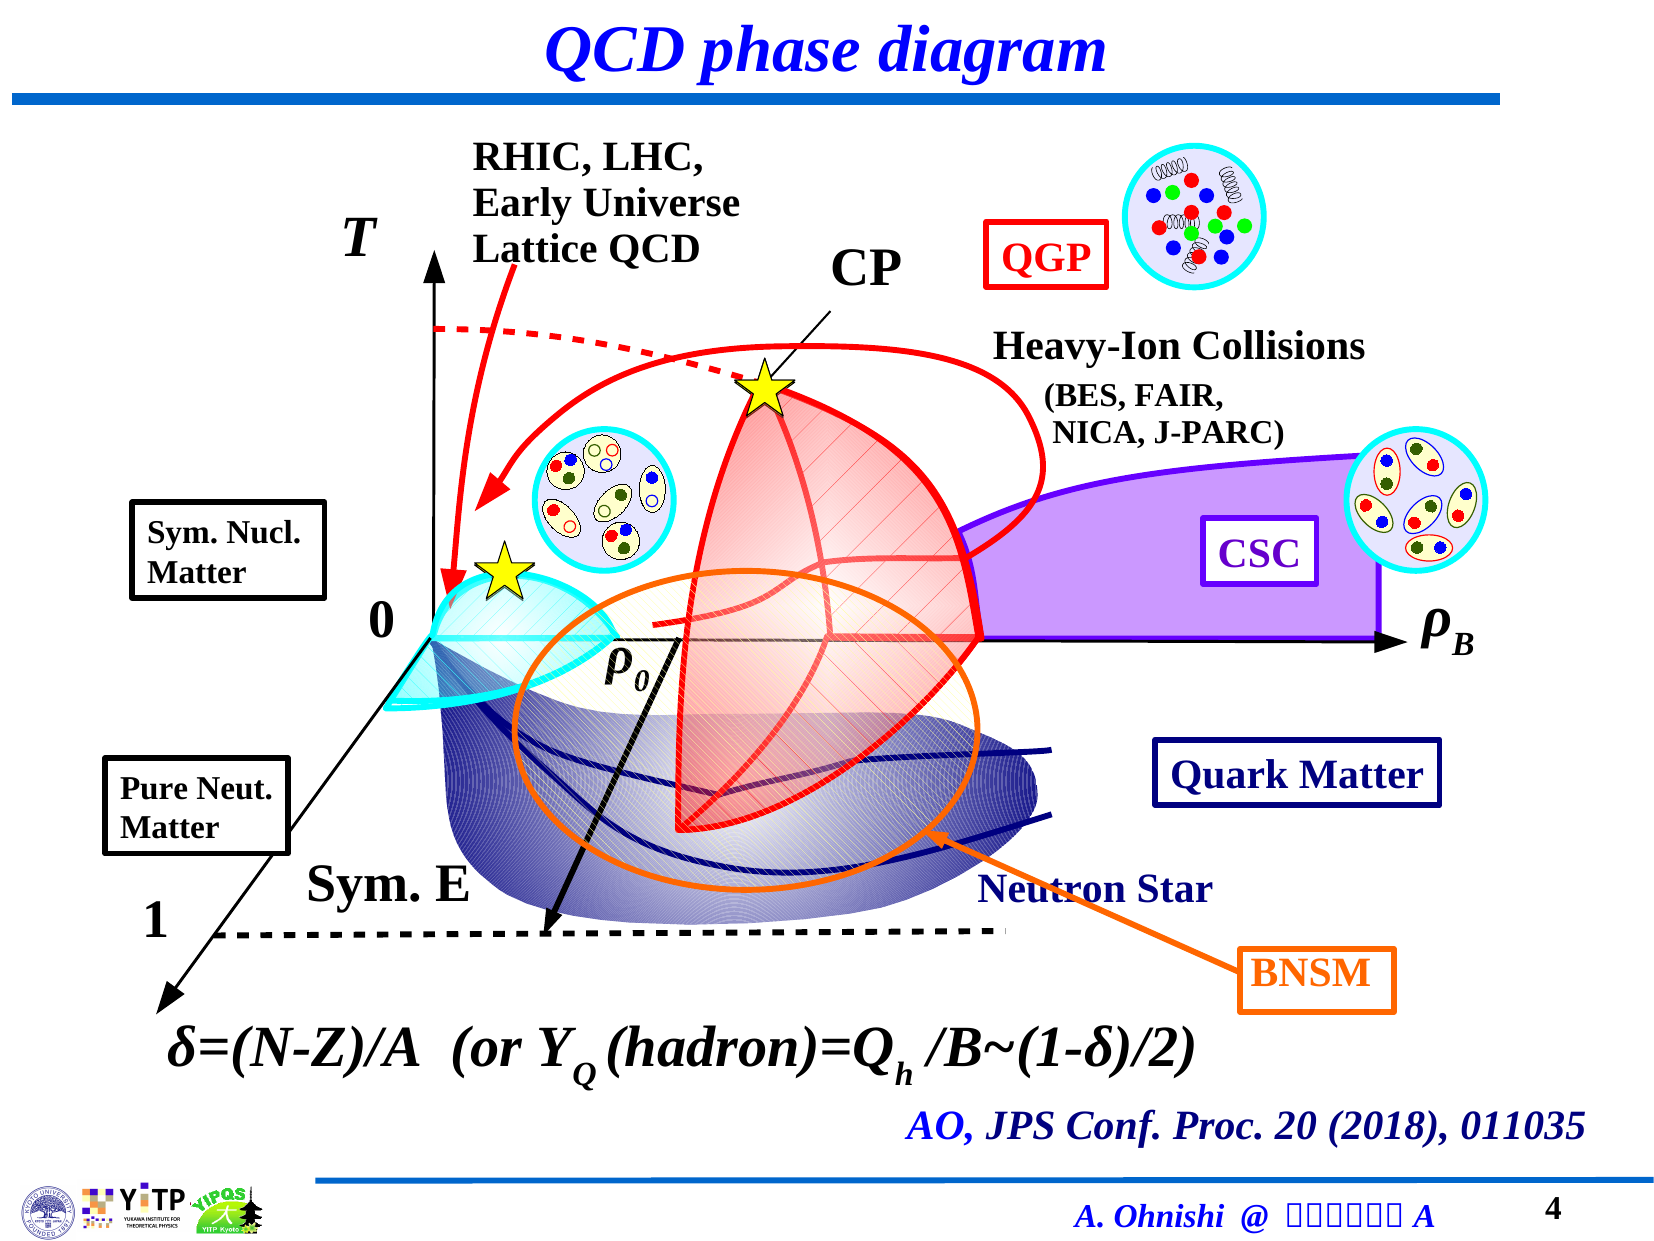

# QCD phase diagram
RHIC, LHC,
Early Universe
Lattice QCD
T
QGP
CP
Heavy-Ion Collisions
(BES, FAIR,
 NICA, J-PARC)
CSC
ρB
0
ρ0
Sym. Nucl.
Matter
Quark Matter
Pure Neut.
Matter
Sym. E
Neutron Star
1
δ=(N-Z)/A (or YQ (hadron)=Qh /B~(1-δ)/2)
 BNSM
 AO, JPS Conf. Proc. 20 (2018), 011035